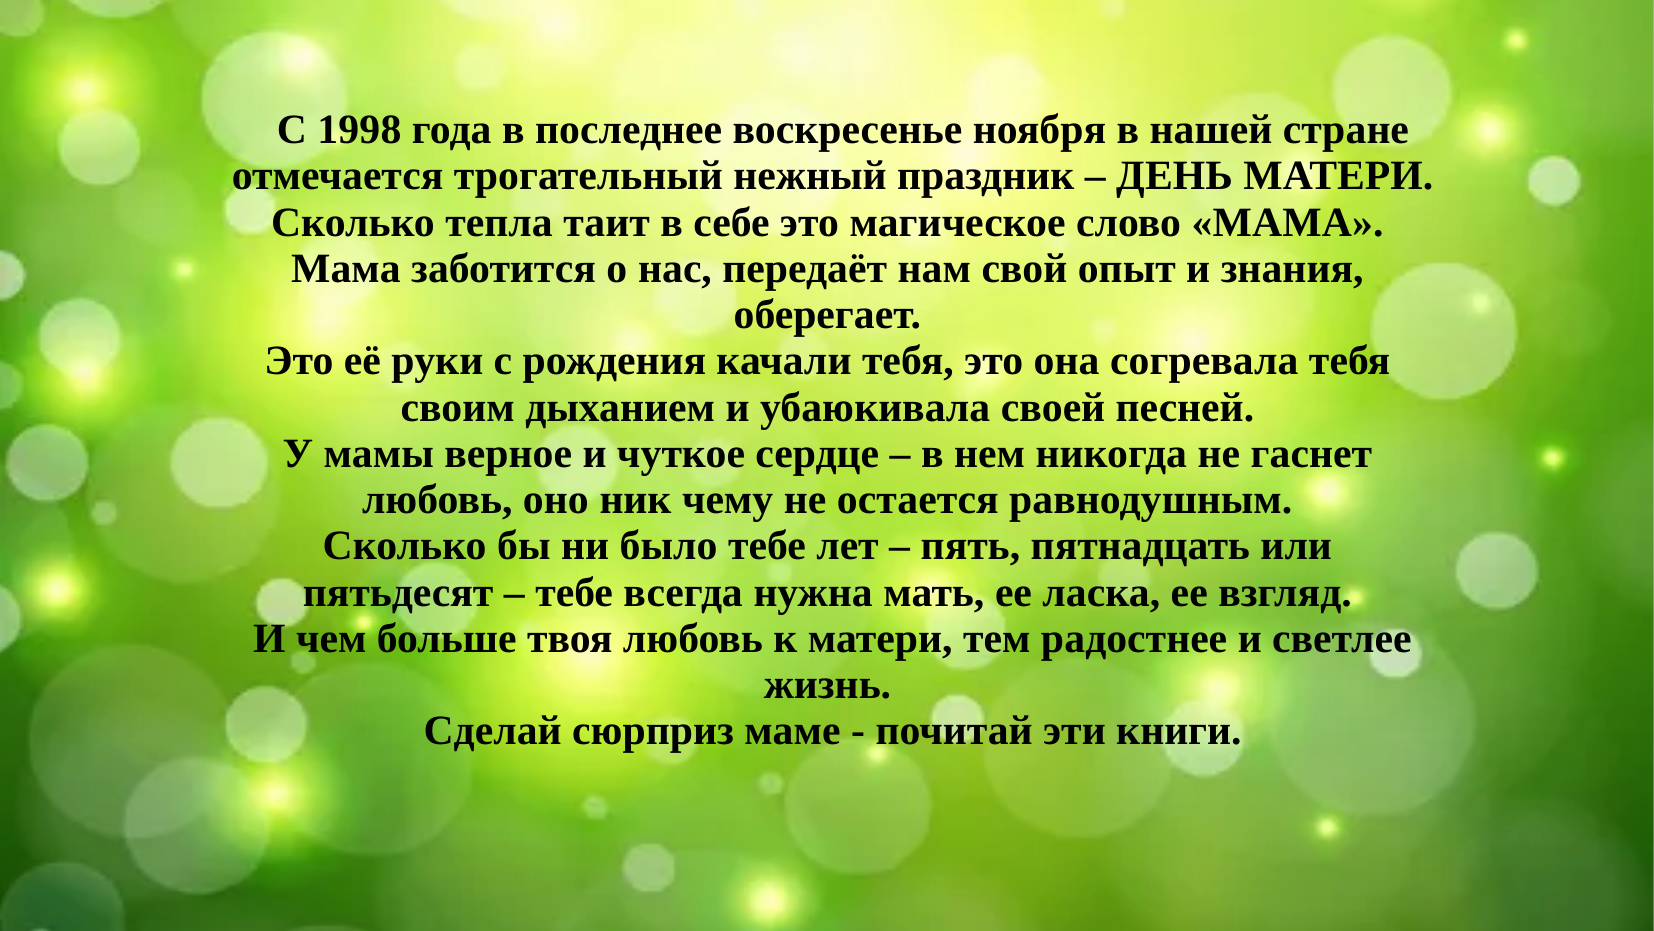

С 1998 года в последнее воскресенье ноября в нашей стране
 отмечается трогательный нежный праздник – ДЕНЬ МАТЕРИ.
Сколько тепла таит в себе это магическое слово «МАМА».
Мама заботится о нас, передаёт нам свой опыт и знания,
оберегает.
Это её руки с рождения качали тебя, это она согревала тебя
своим дыханием и убаюкивала своей песней.
У мамы верное и чуткое сердце – в нем никогда не гаснет
любовь, оно ник чему не остается равнодушным.
Сколько бы ни было тебе лет – пять, пятнадцать или
пятьдесят – тебе всегда нужна мать, ее ласка, ее взгляд.
И чем больше твоя любовь к матери, тем радостнее и светлее жизнь.
Сделай сюрприз маме - почитай эти книги.